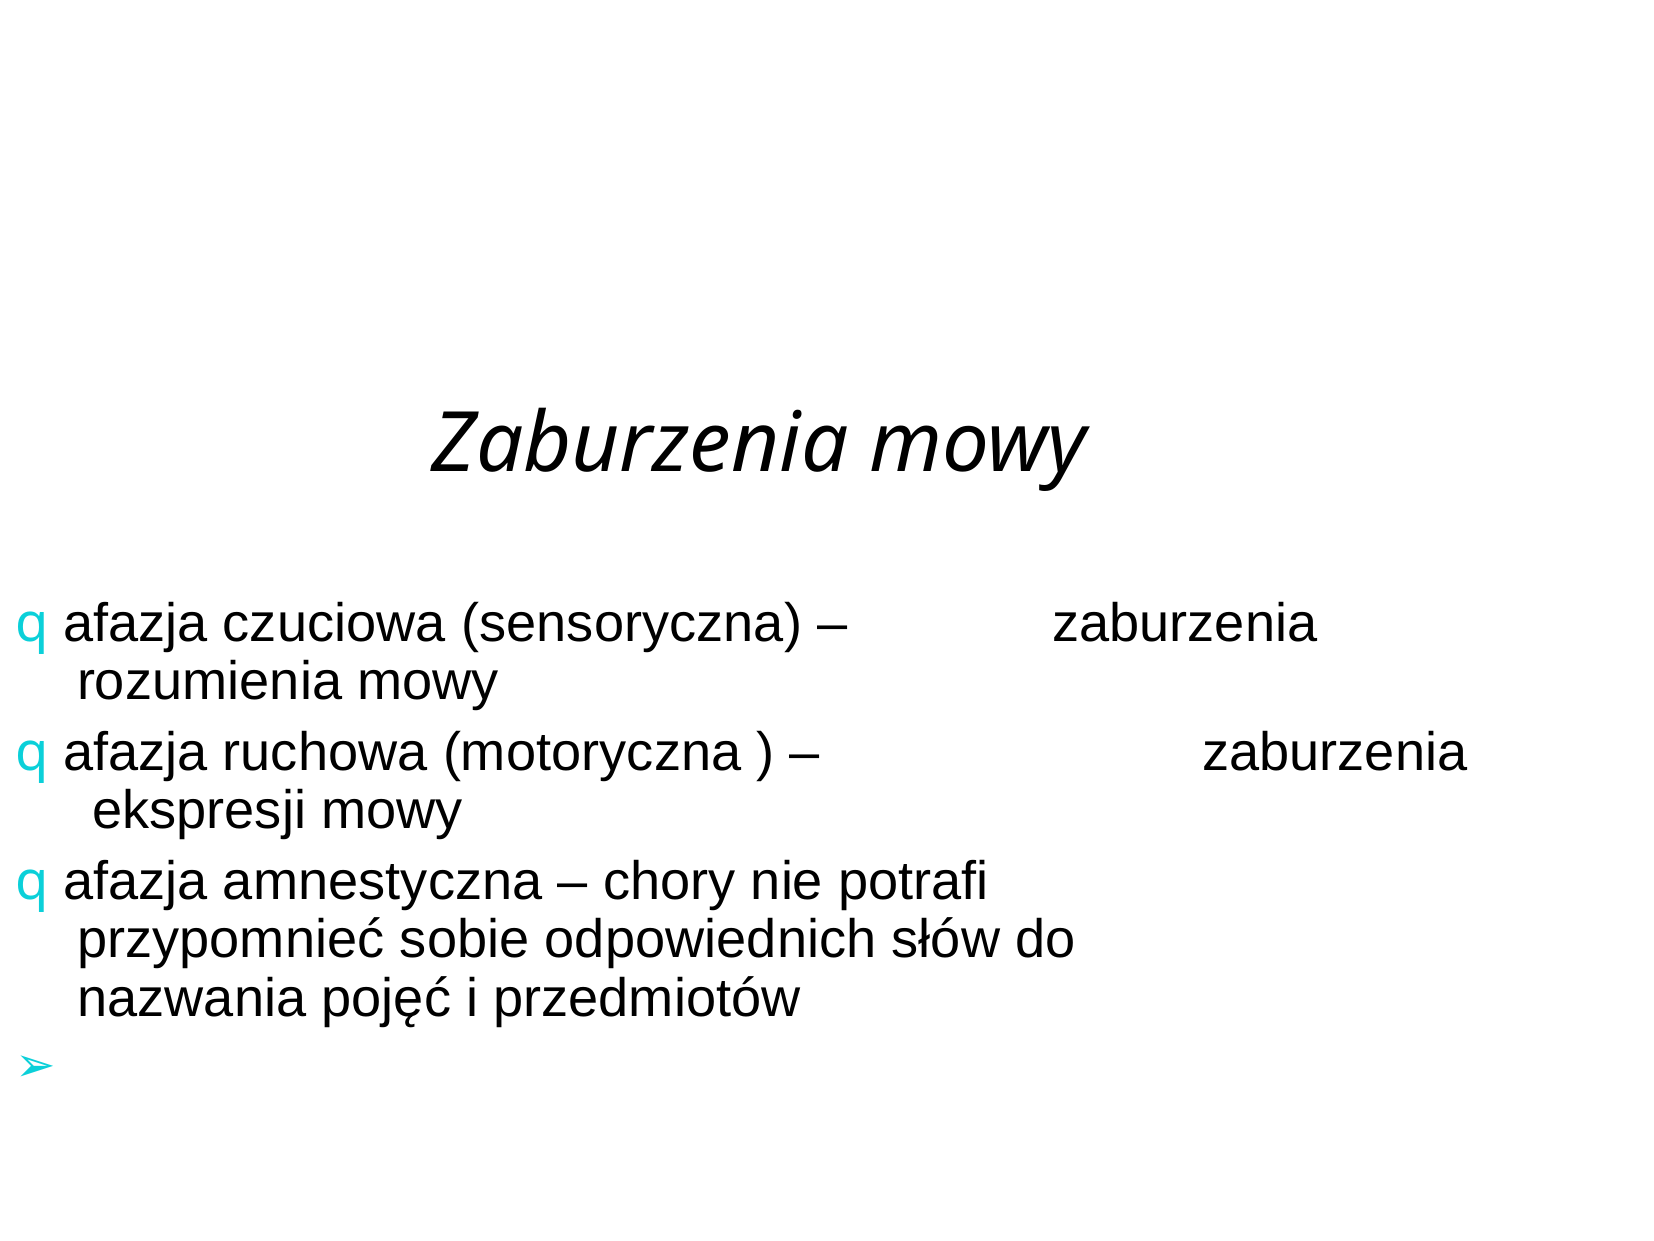

# Zaburzenia mowy
 afazja czuciowa (sensoryczna) – 			zaburzenia rozumienia mowy
 afazja ruchowa (motoryczna ) – 					zaburzenia ekspresji mowy
 afazja amnestyczna – chory nie potrafi 			przypomnieć sobie odpowiednich słów do 			nazwania pojęć i przedmiotów